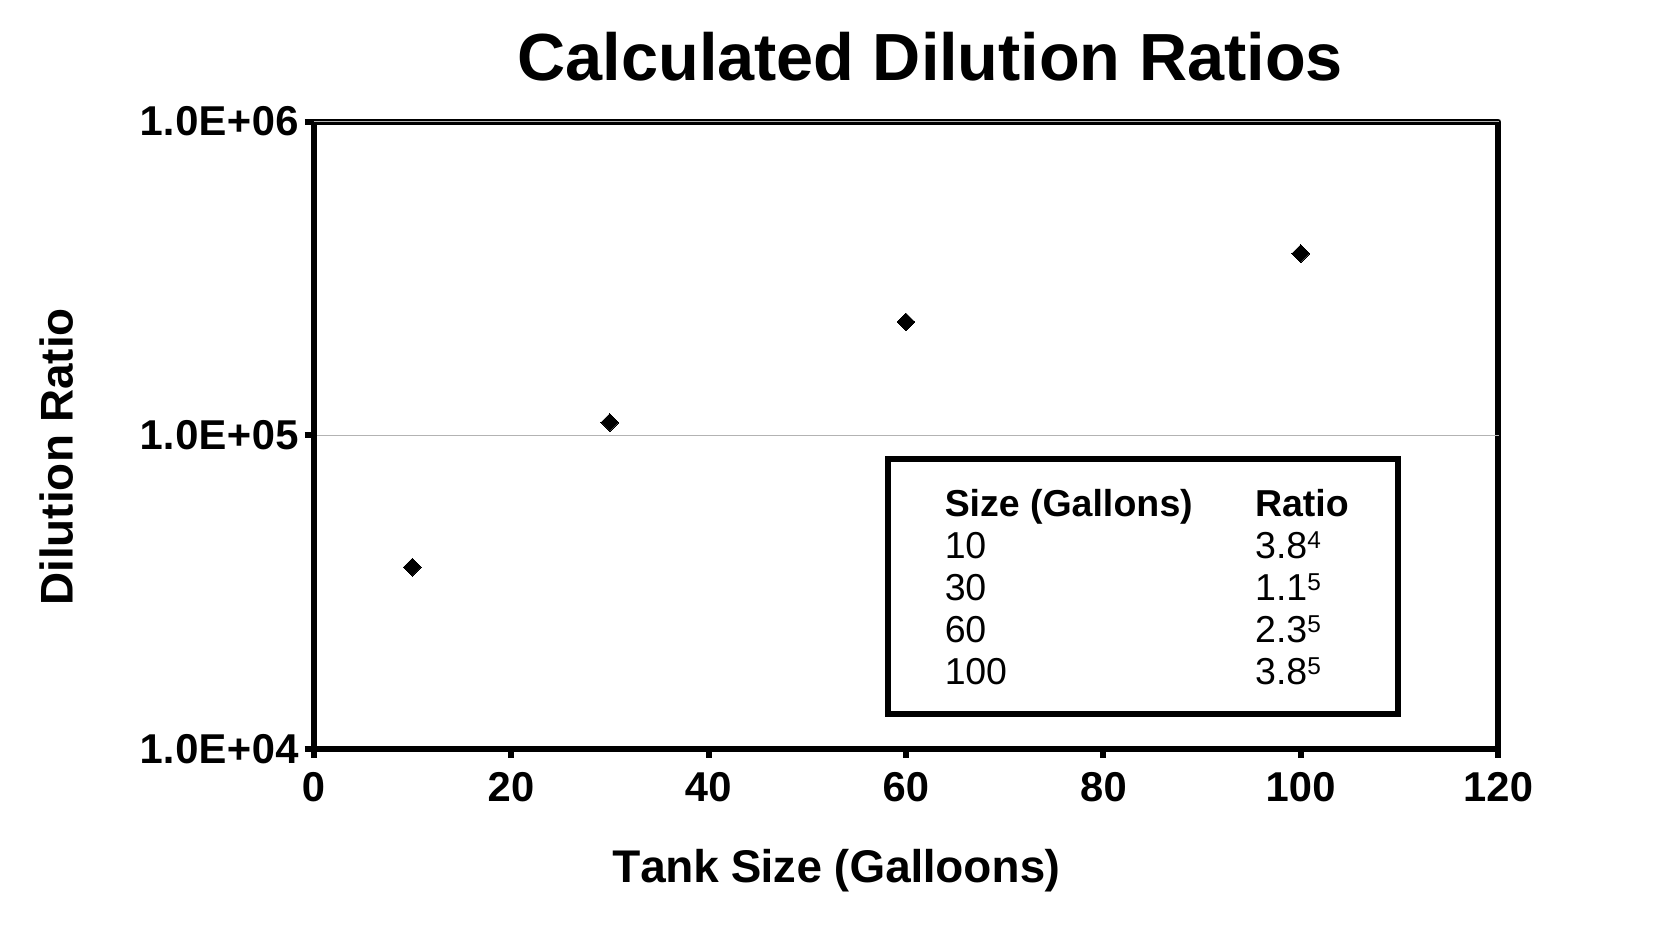

Calculated Dilution Ratios
### Chart
| Category | |
|---|---|
Size (Gallons)	 Ratio
10 				 3.84
30 				 1.15
60 				 2.35
100 				 3.85